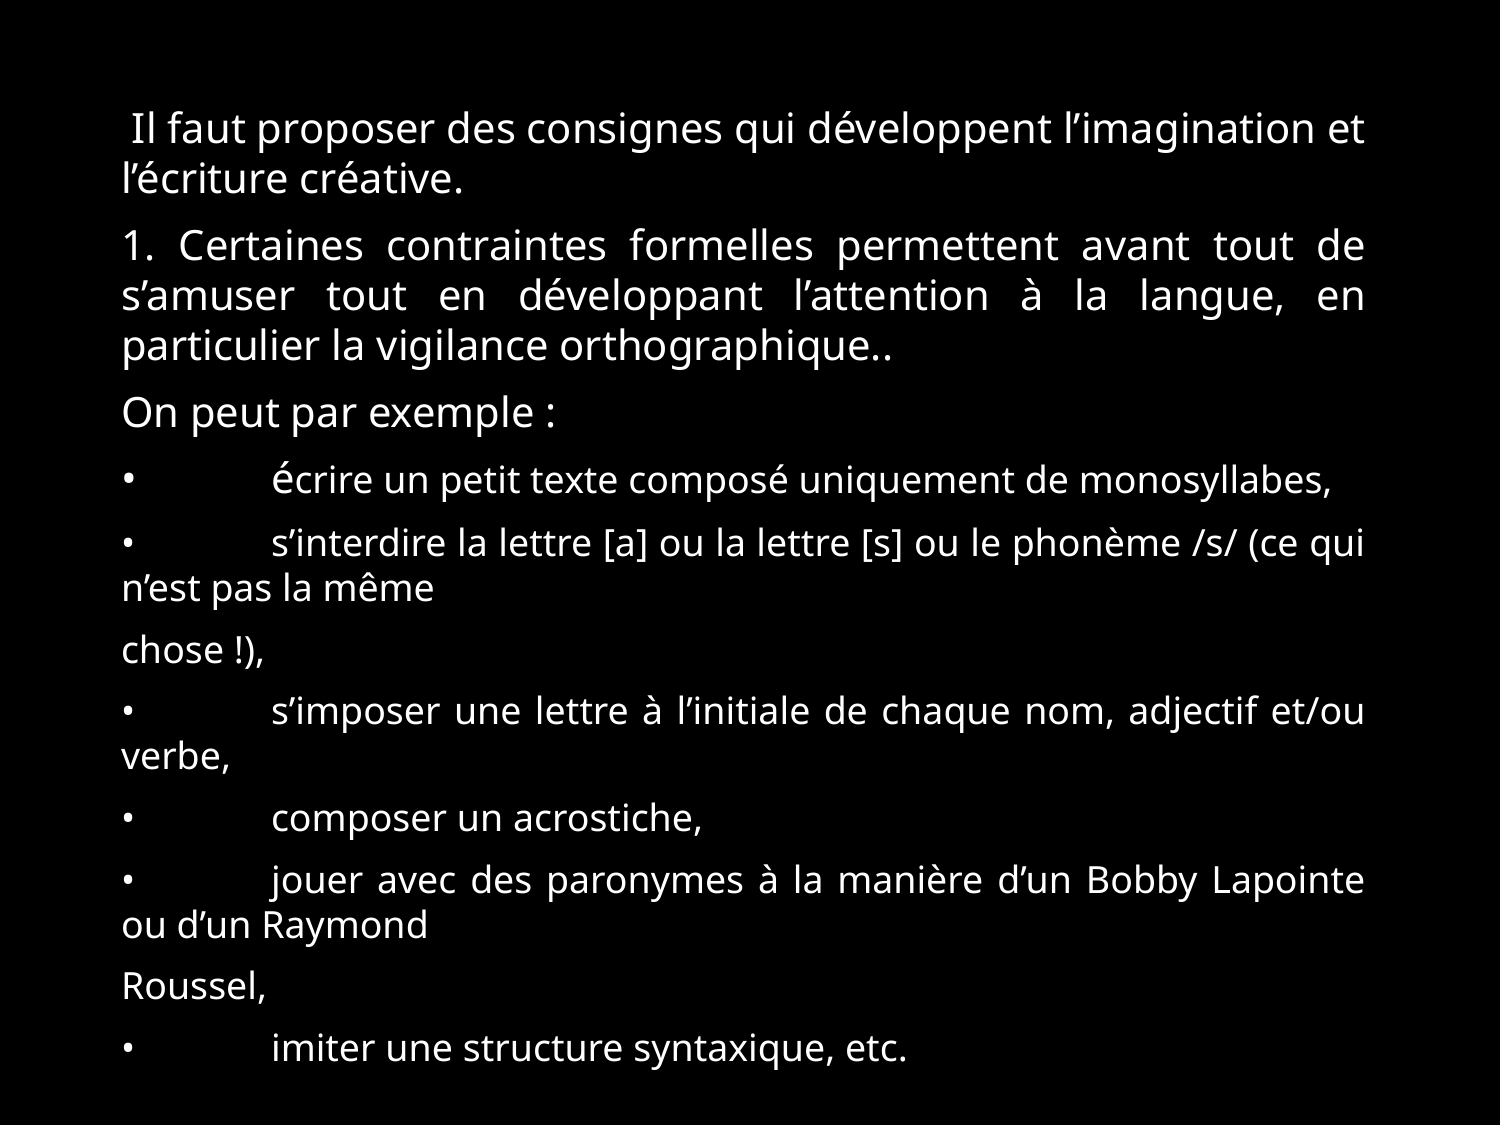

# Il faut proposer des consignes qui développent l’imagination et l’écriture créative.
1. Certaines contraintes formelles permettent avant tout de s’amuser tout en développant l’attention à la langue, en particulier la vigilance orthographique..
On peut par exemple :
•	écrire un petit texte composé uniquement de monosyllabes,
•	s’interdire la lettre [a] ou la lettre [s] ou le phonème /s/ (ce qui n’est pas la même
chose !),
•	s’imposer une lettre à l’initiale de chaque nom, adjectif et/ou verbe,
•	composer un acrostiche,
•	jouer avec des paronymes à la manière d’un Bobby Lapointe ou d’un Raymond
Roussel,
•	imiter une structure syntaxique, etc.